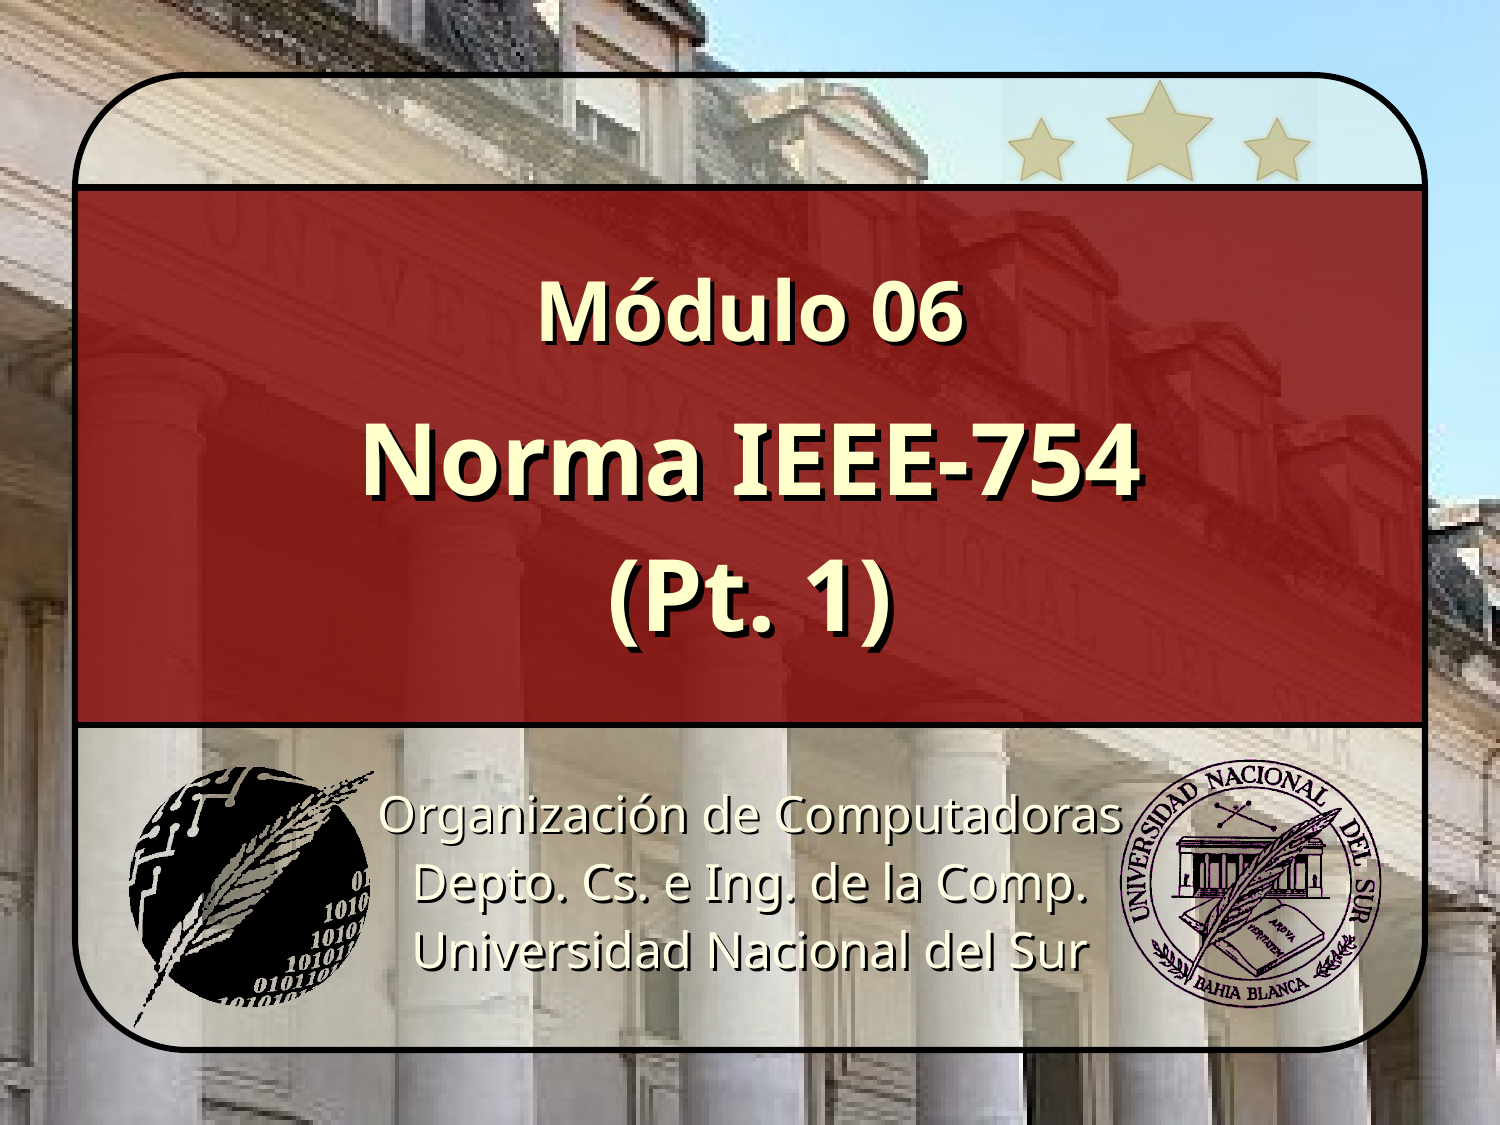

# Módulo 06 Norma IEEE-754 (Pt. 1)